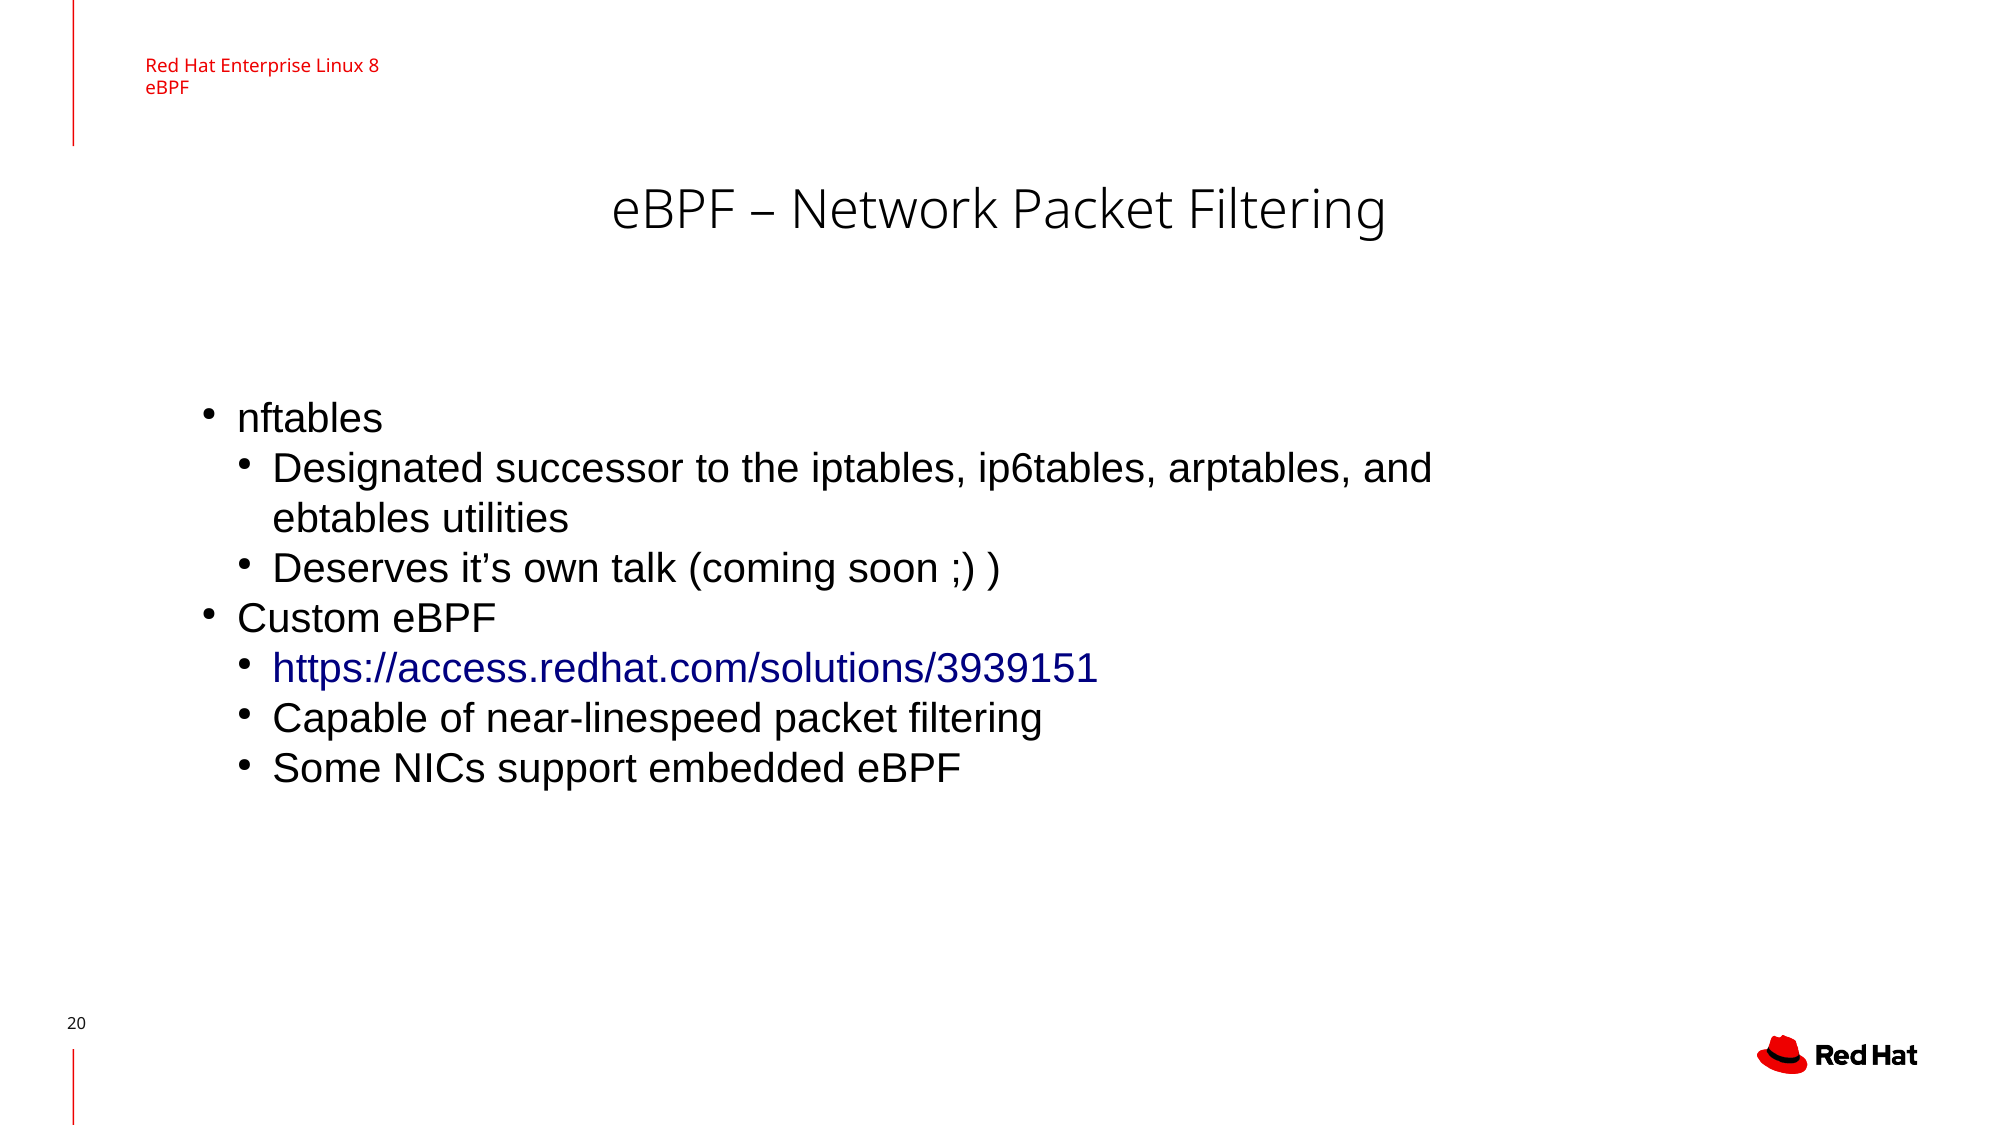

Red Hat Enterprise Linux 8
eBPF
# eBPF – Network Packet Filtering
nftables
Designated successor to the iptables, ip6tables, arptables, and ebtables utilities
Deserves it’s own talk (coming soon ;) )
Custom eBPF
https://access.redhat.com/solutions/3939151
Capable of near-linespeed packet filtering
Some NICs support embedded eBPF
20